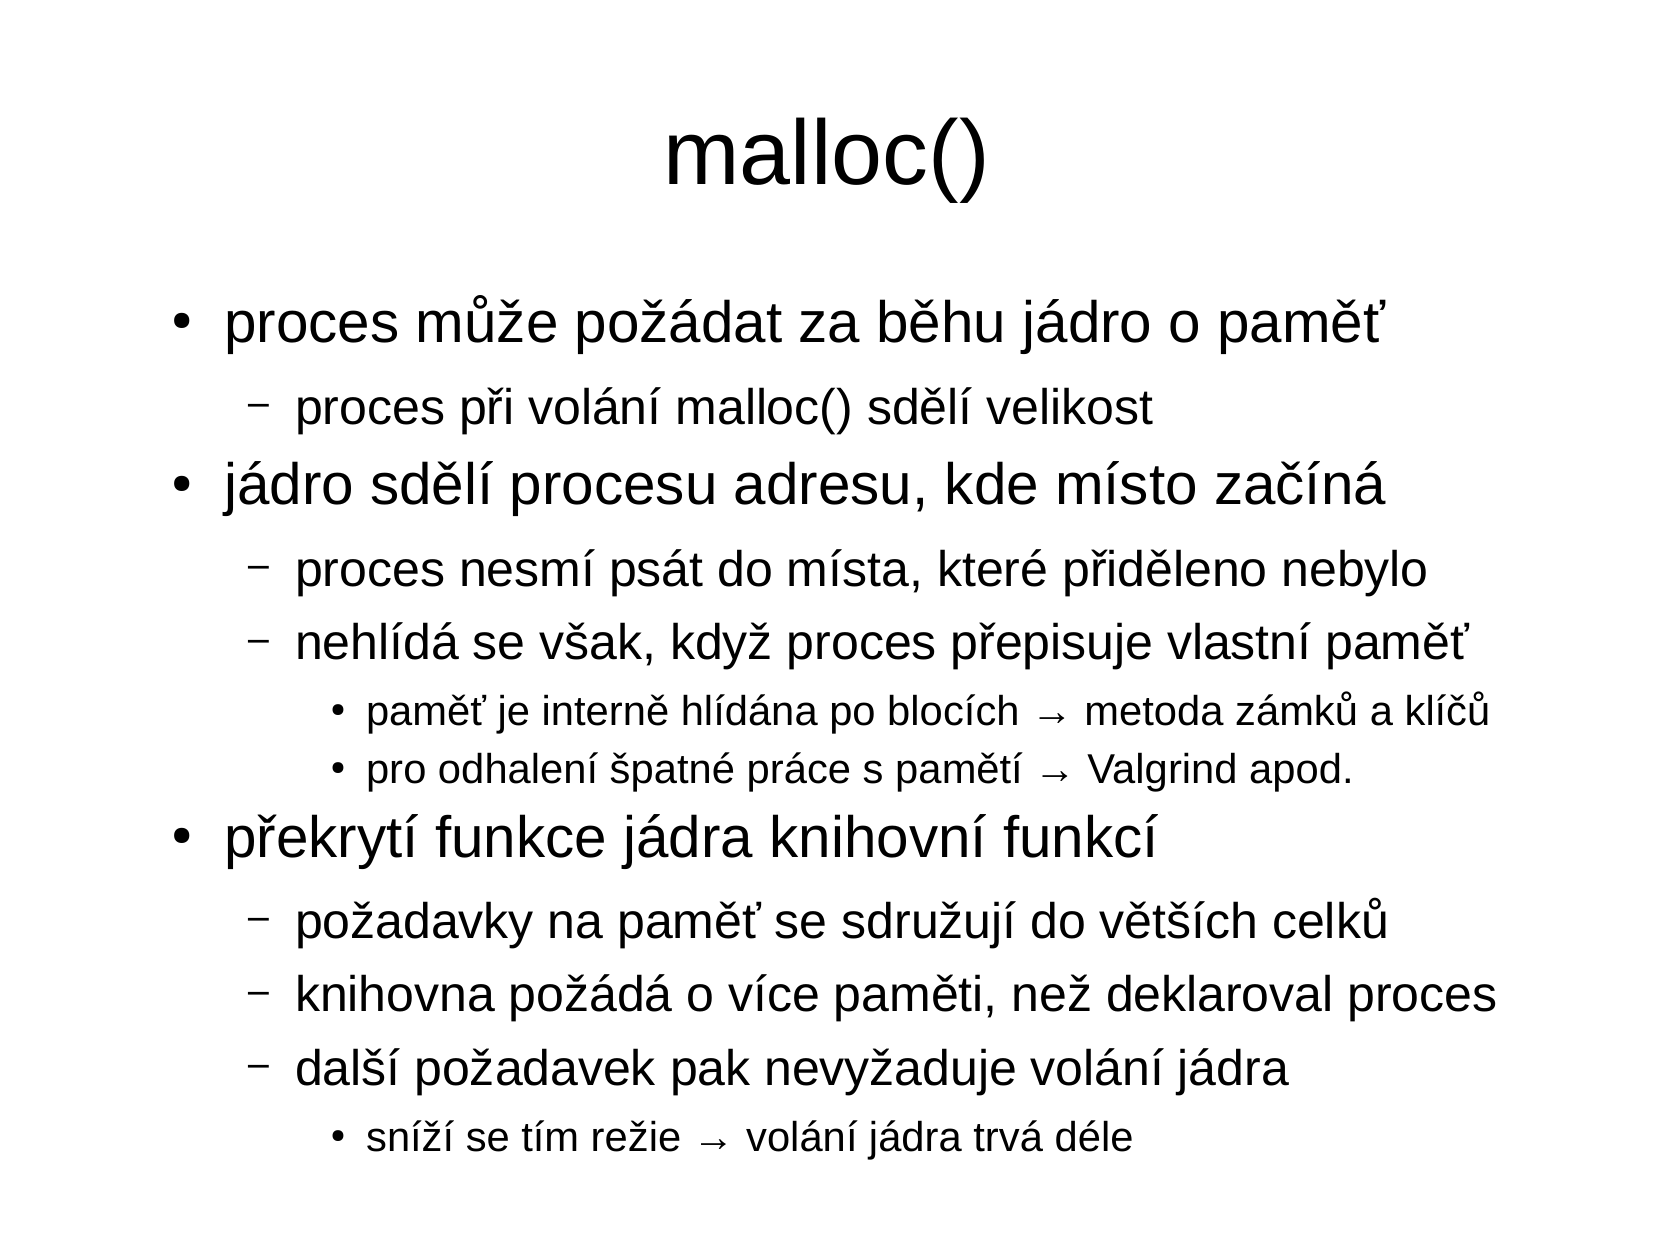

# malloc()
proces může požádat za běhu jádro o paměť
proces při volání malloc() sdělí velikost
jádro sdělí procesu adresu, kde místo začíná
proces nesmí psát do místa, které přiděleno nebylo
nehlídá se však, když proces přepisuje vlastní paměť
paměť je interně hlídána po blocích → metoda zámků a klíčů
pro odhalení špatné práce s pamětí → Valgrind apod.
překrytí funkce jádra knihovní funkcí
požadavky na paměť se sdružují do větších celků
knihovna požádá o více paměti, než deklaroval proces
další požadavek pak nevyžaduje volání jádra
sníží se tím režie → volání jádra trvá déle